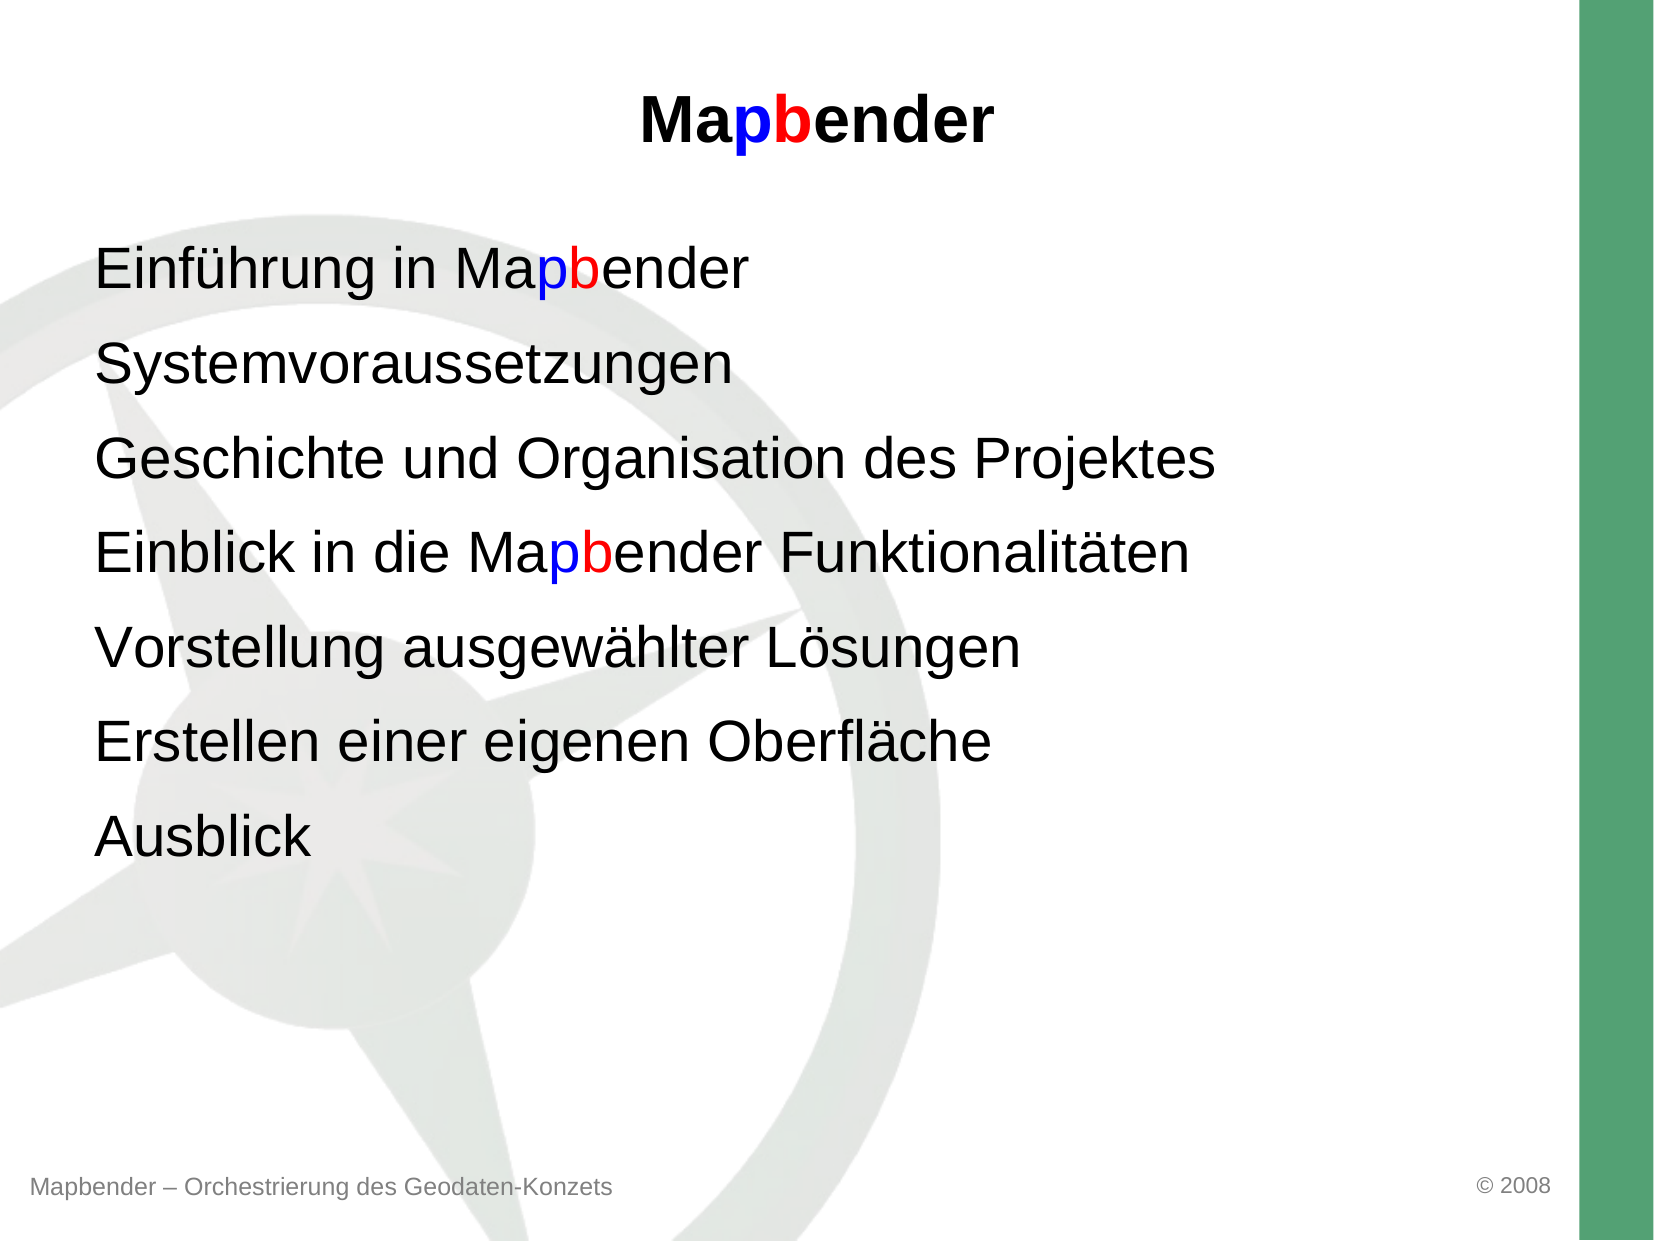

# Mapbender
Einführung in Mapbender
Systemvoraussetzungen
Geschichte und Organisation des Projektes
Einblick in die Mapbender Funktionalitäten
Vorstellung ausgewählter Lösungen
Erstellen einer eigenen Oberfläche
Ausblick